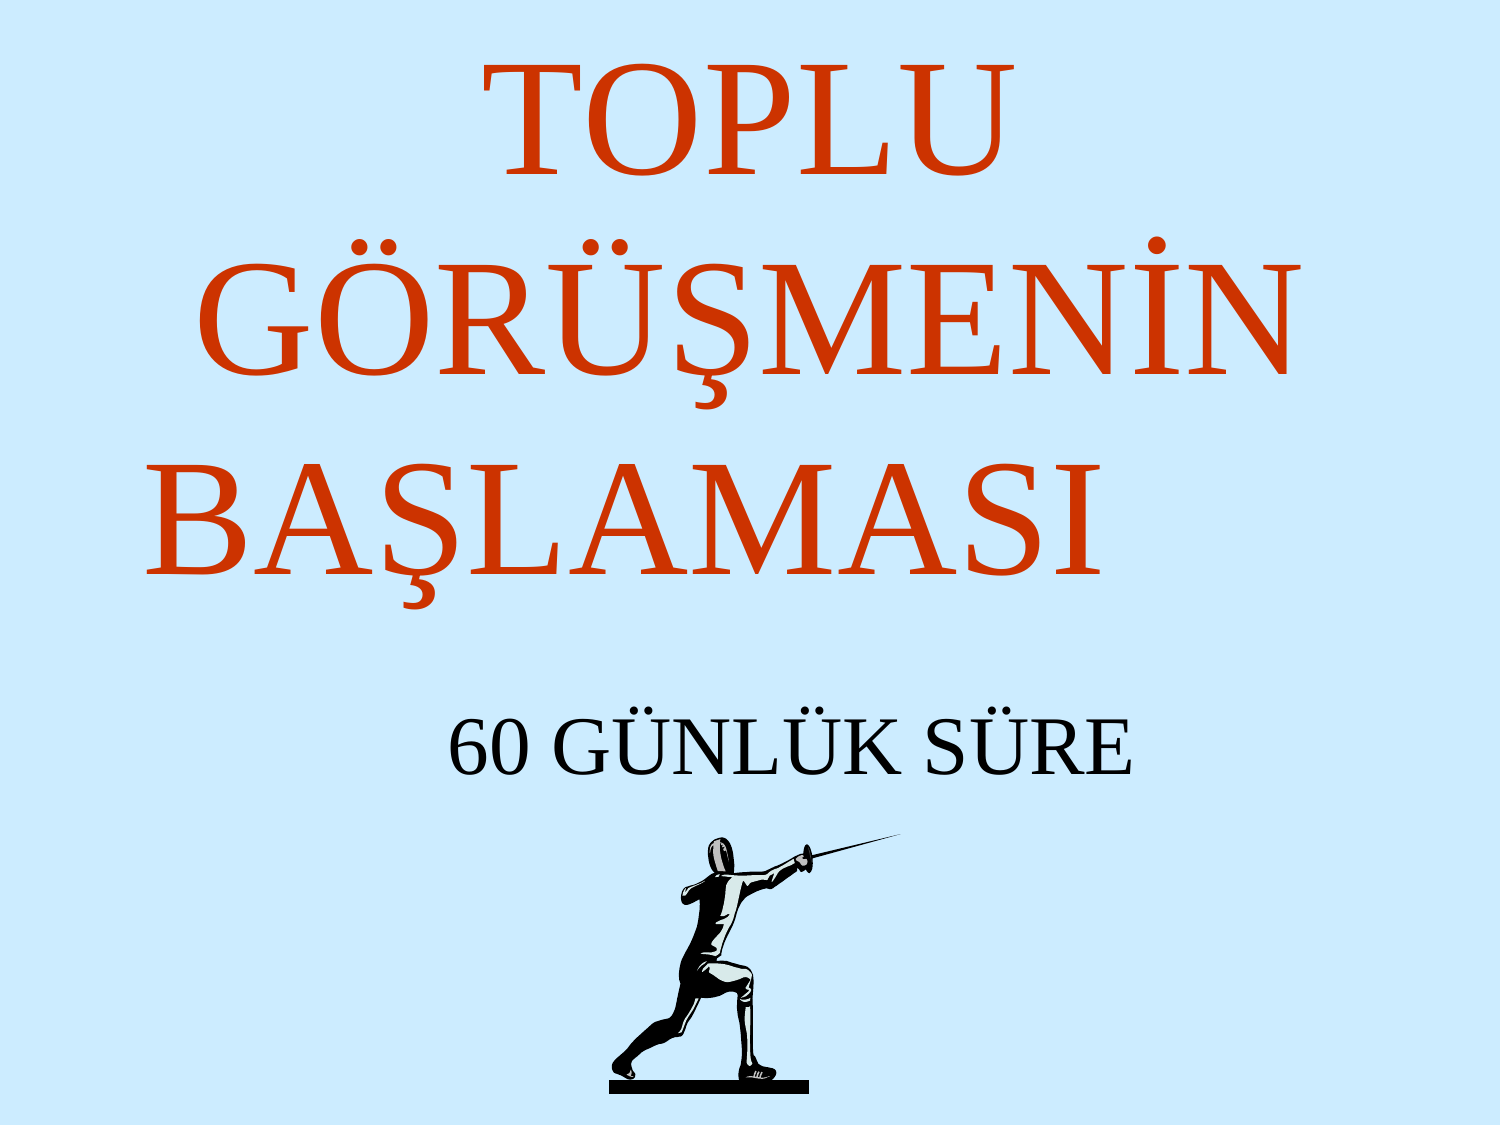

# TOPLU GÖRÜŞMENİN BAŞLAMASI 60 GÜNLÜK SÜRE